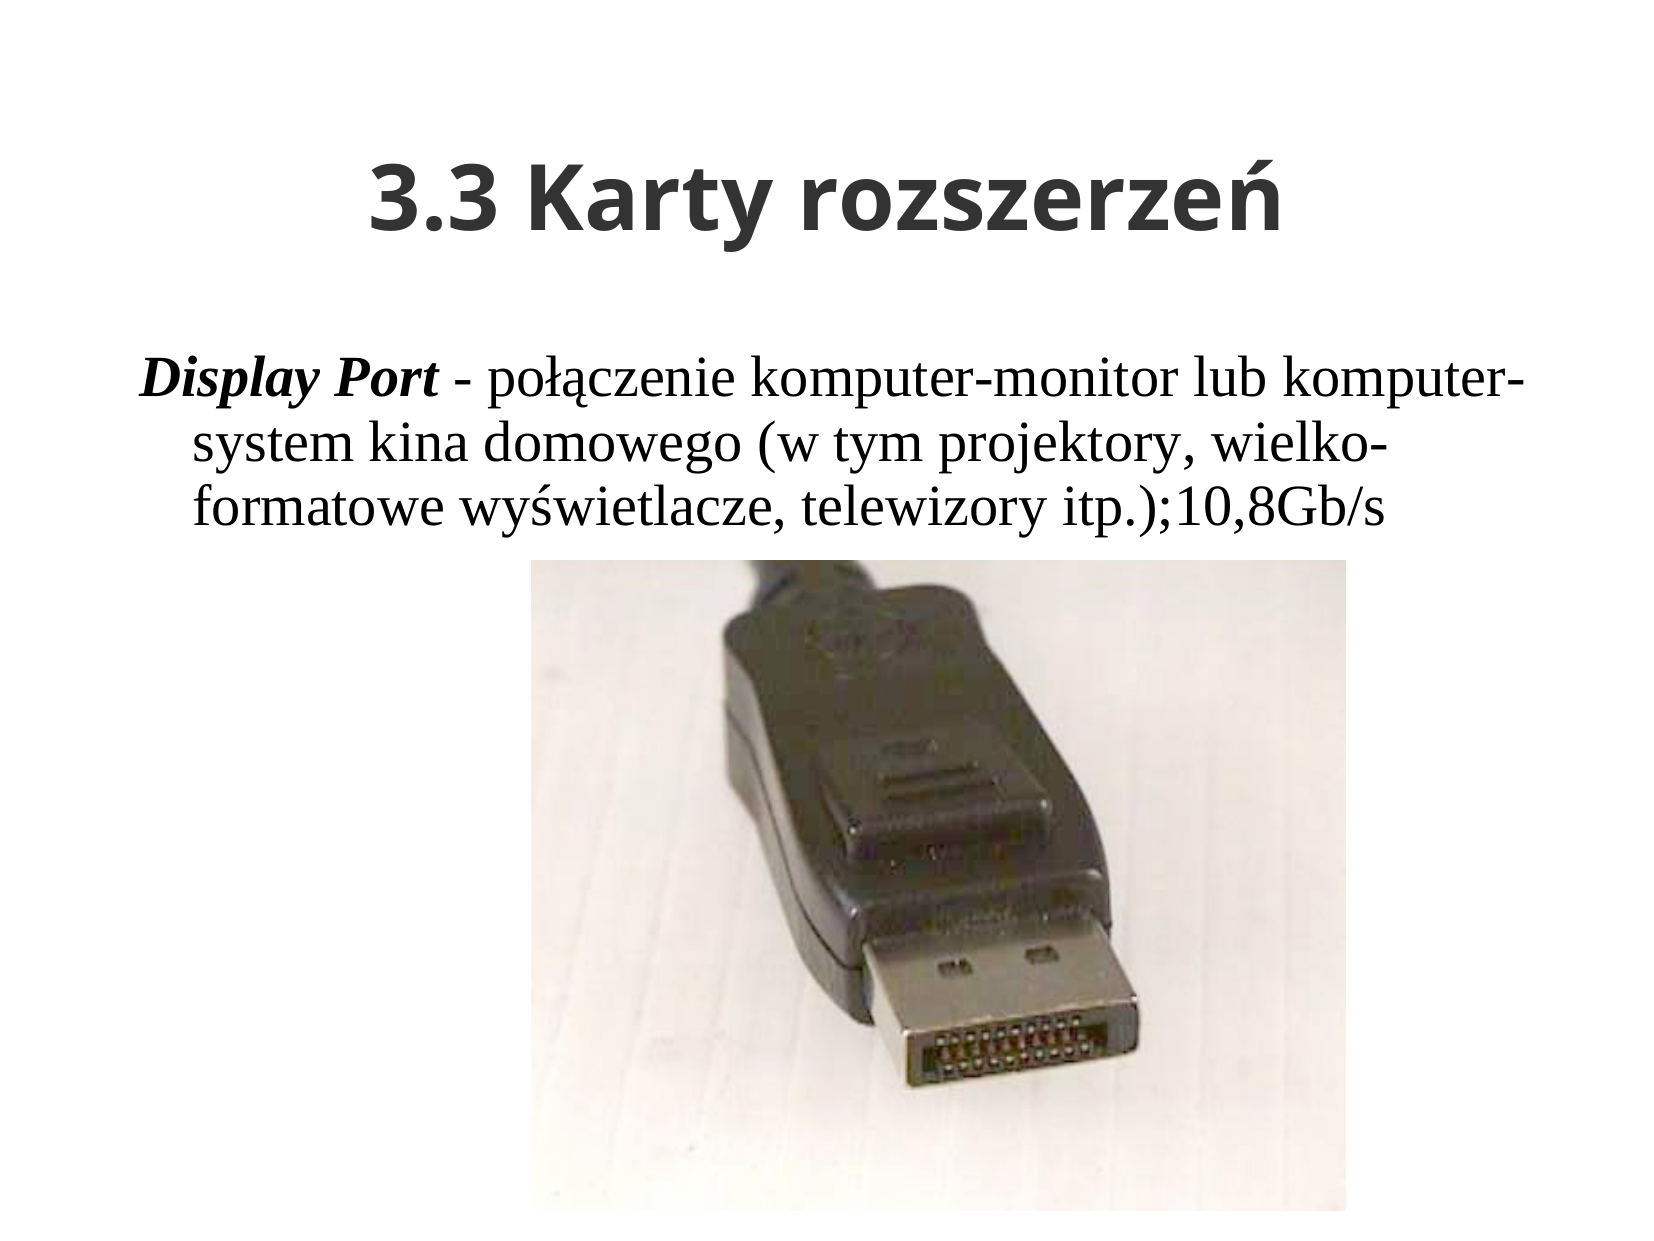

# 3.3 Karty rozszerzeń
Display Port - połączenie komputer-monitor lub komputer-system kina domowego (w tym projektory, wielko-formatowe wyświetlacze, telewizory itp.);10,8Gb/s